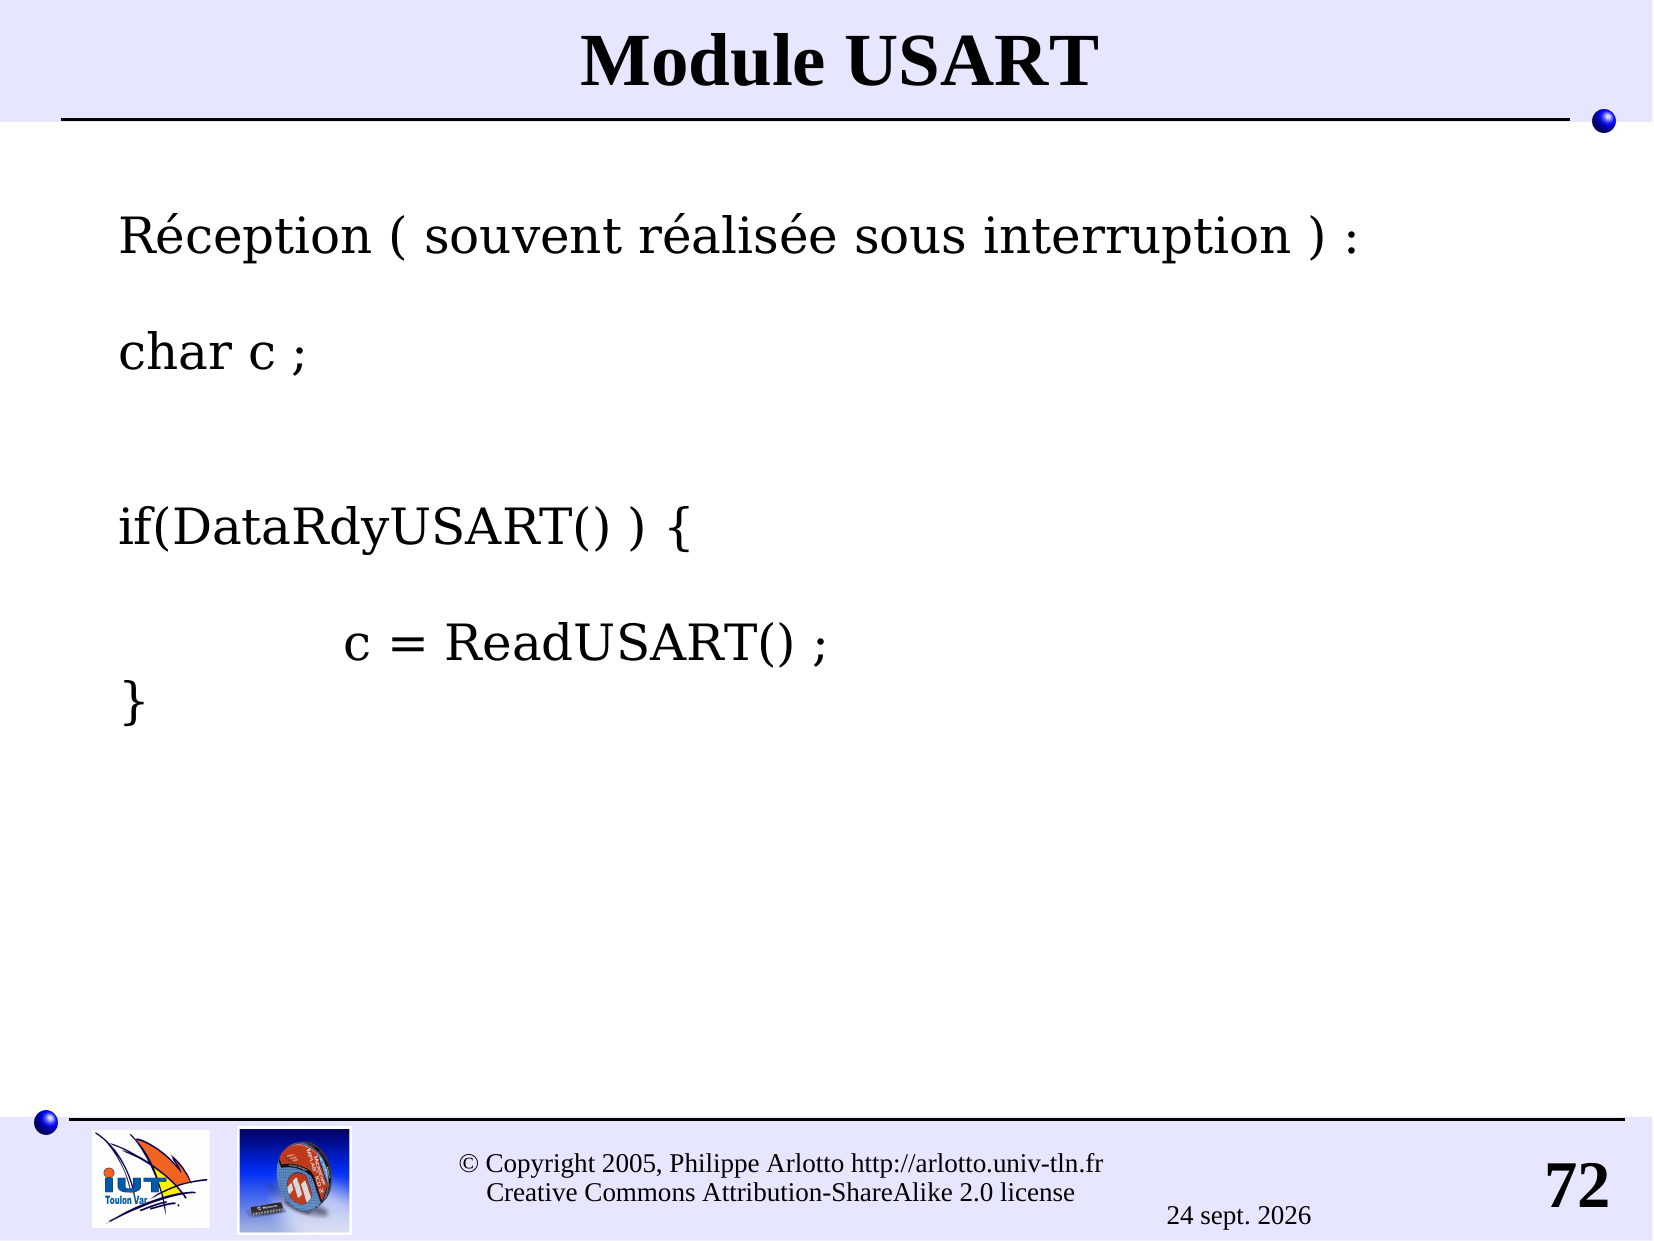

# Module USART
Réception ( souvent réalisée sous interruption ) :
char c ;
if(DataRdyUSART() ) {
			c = ReadUSART() ;
}